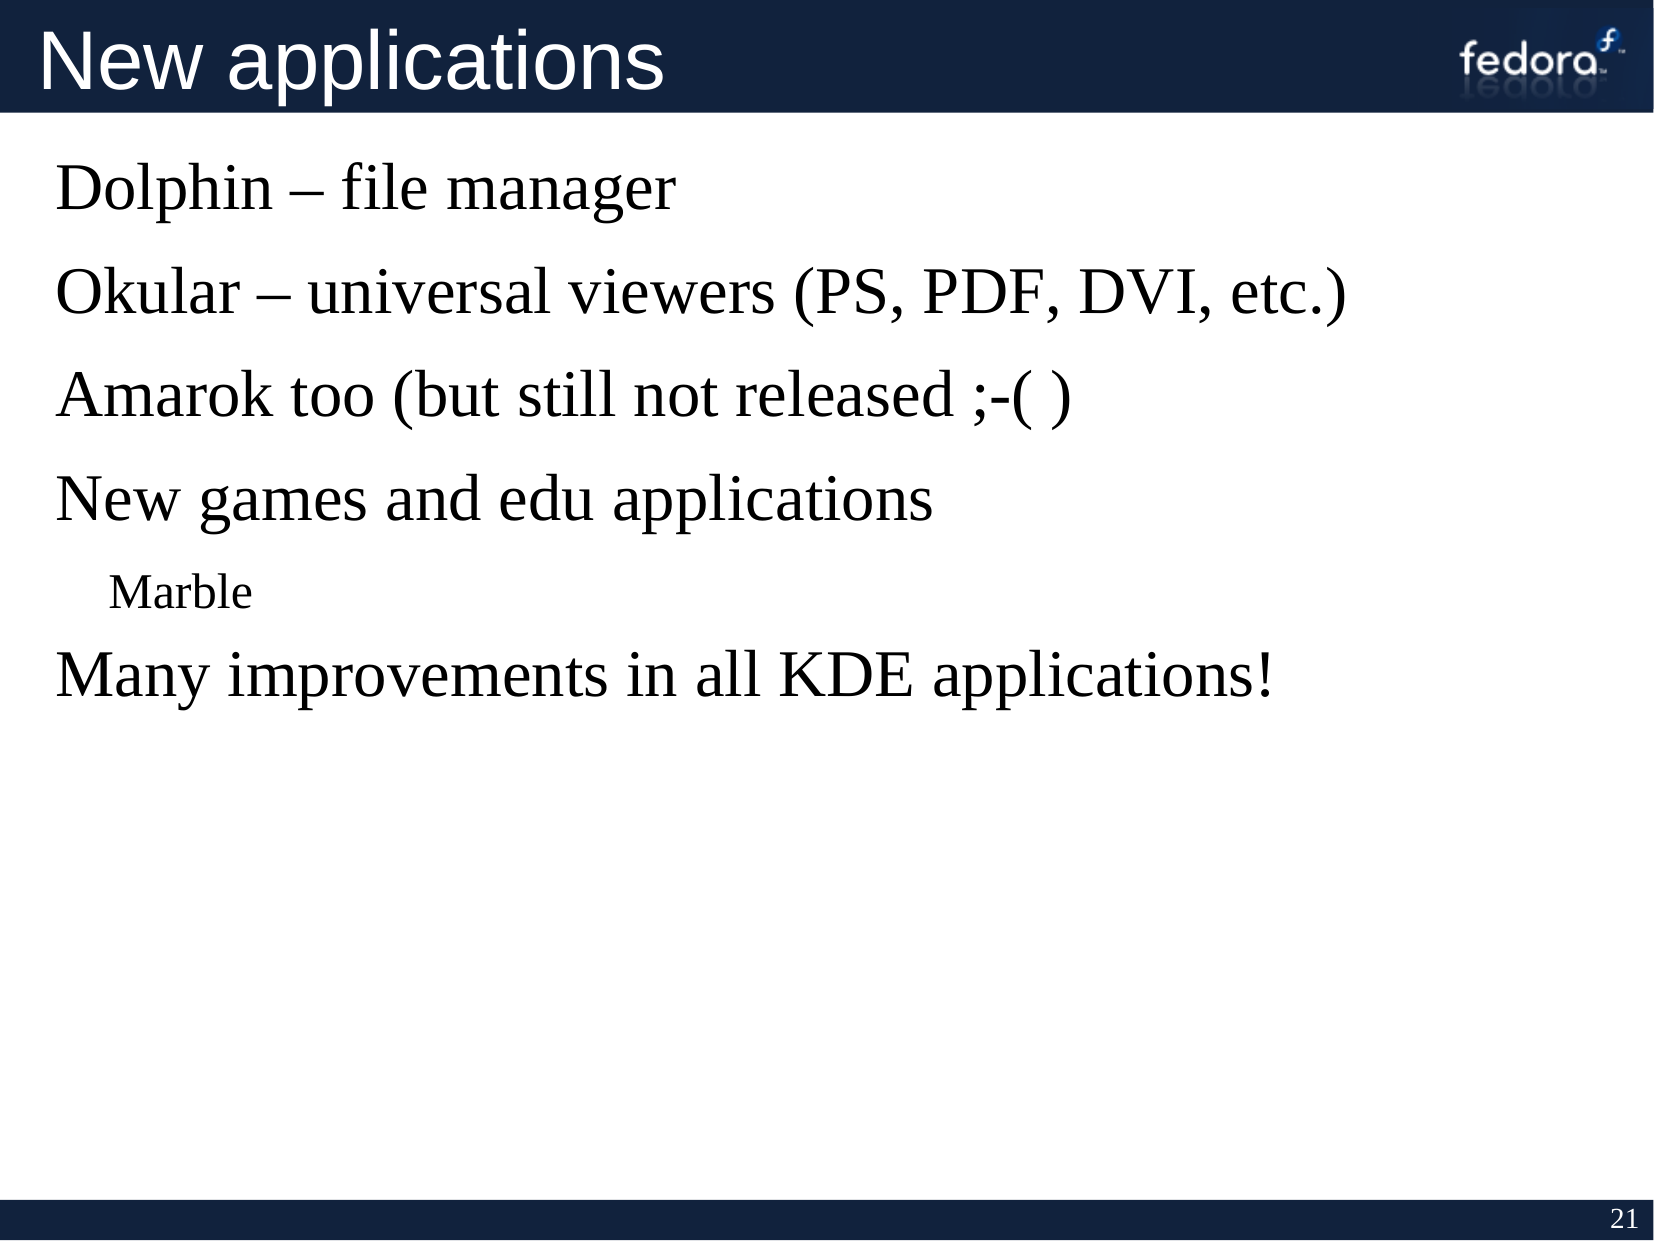

# New applications
Dolphin – file manager
Okular – universal viewers (PS, PDF, DVI, etc.)
Amarok too (but still not released ;-( )
New games and edu applications
Marble
Many improvements in all KDE applications!